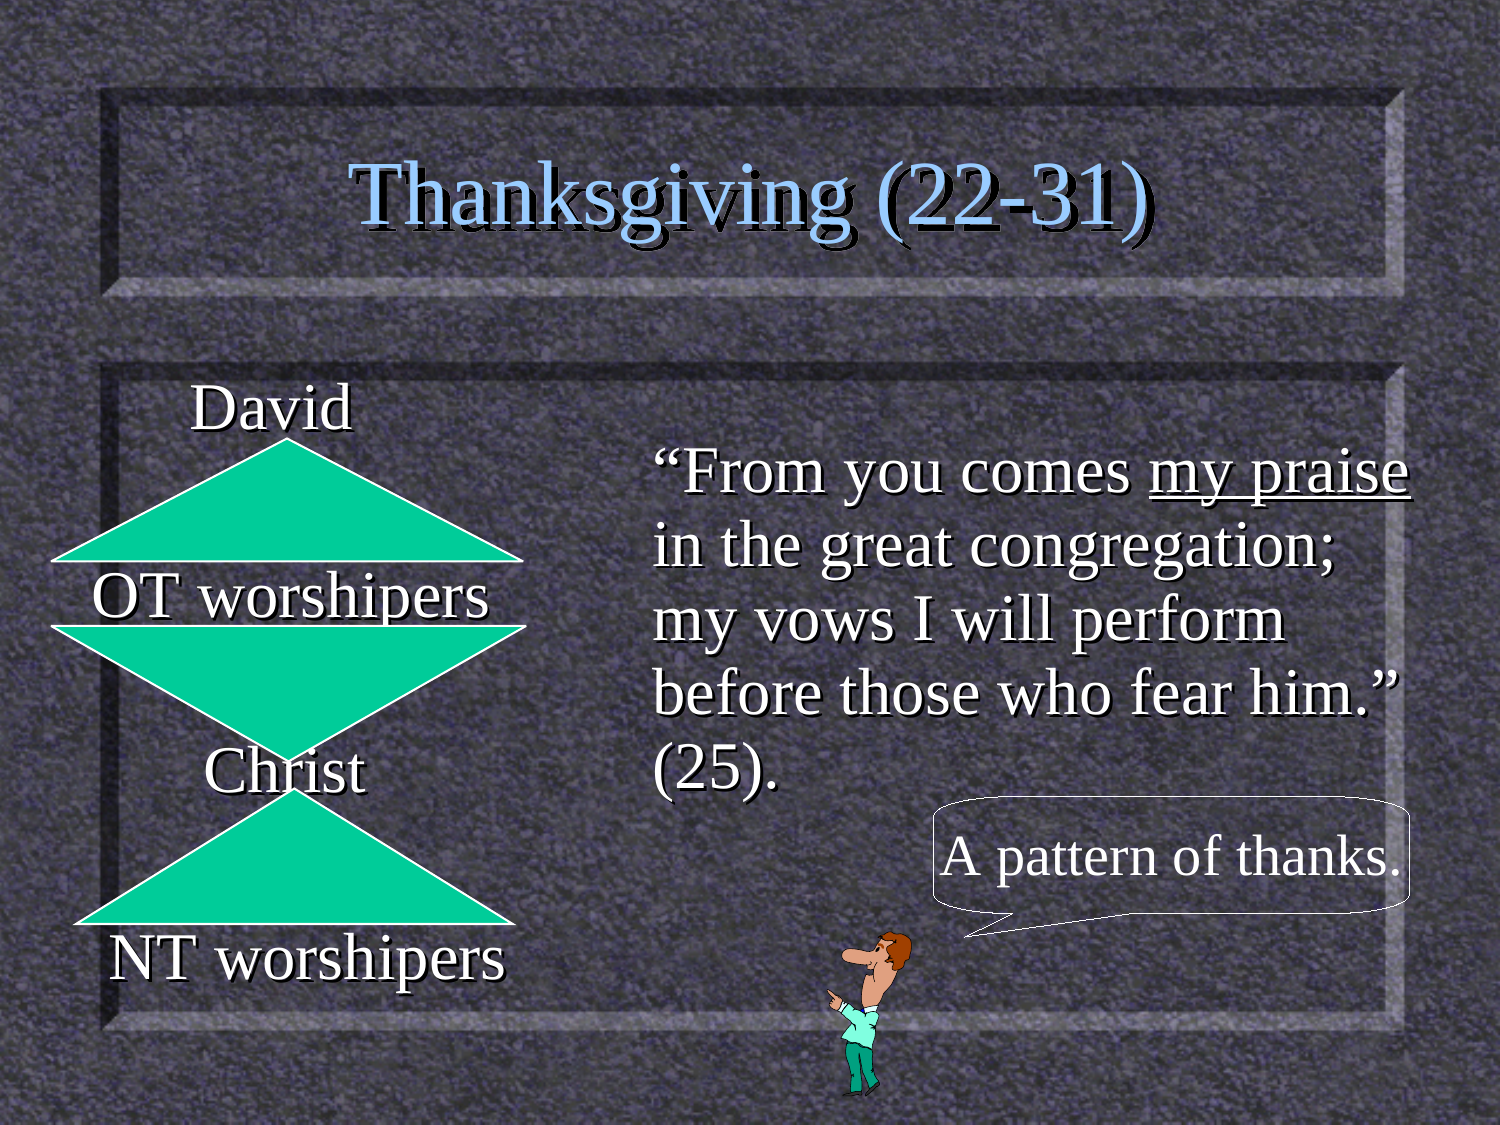

# Thanksgiving (22-31)
David
“From you comes my praise in the great congregation; my vows I will perform before those who fear him.” (25).
OT worshipers
Christ
NT worshipers
A pattern of thanks.